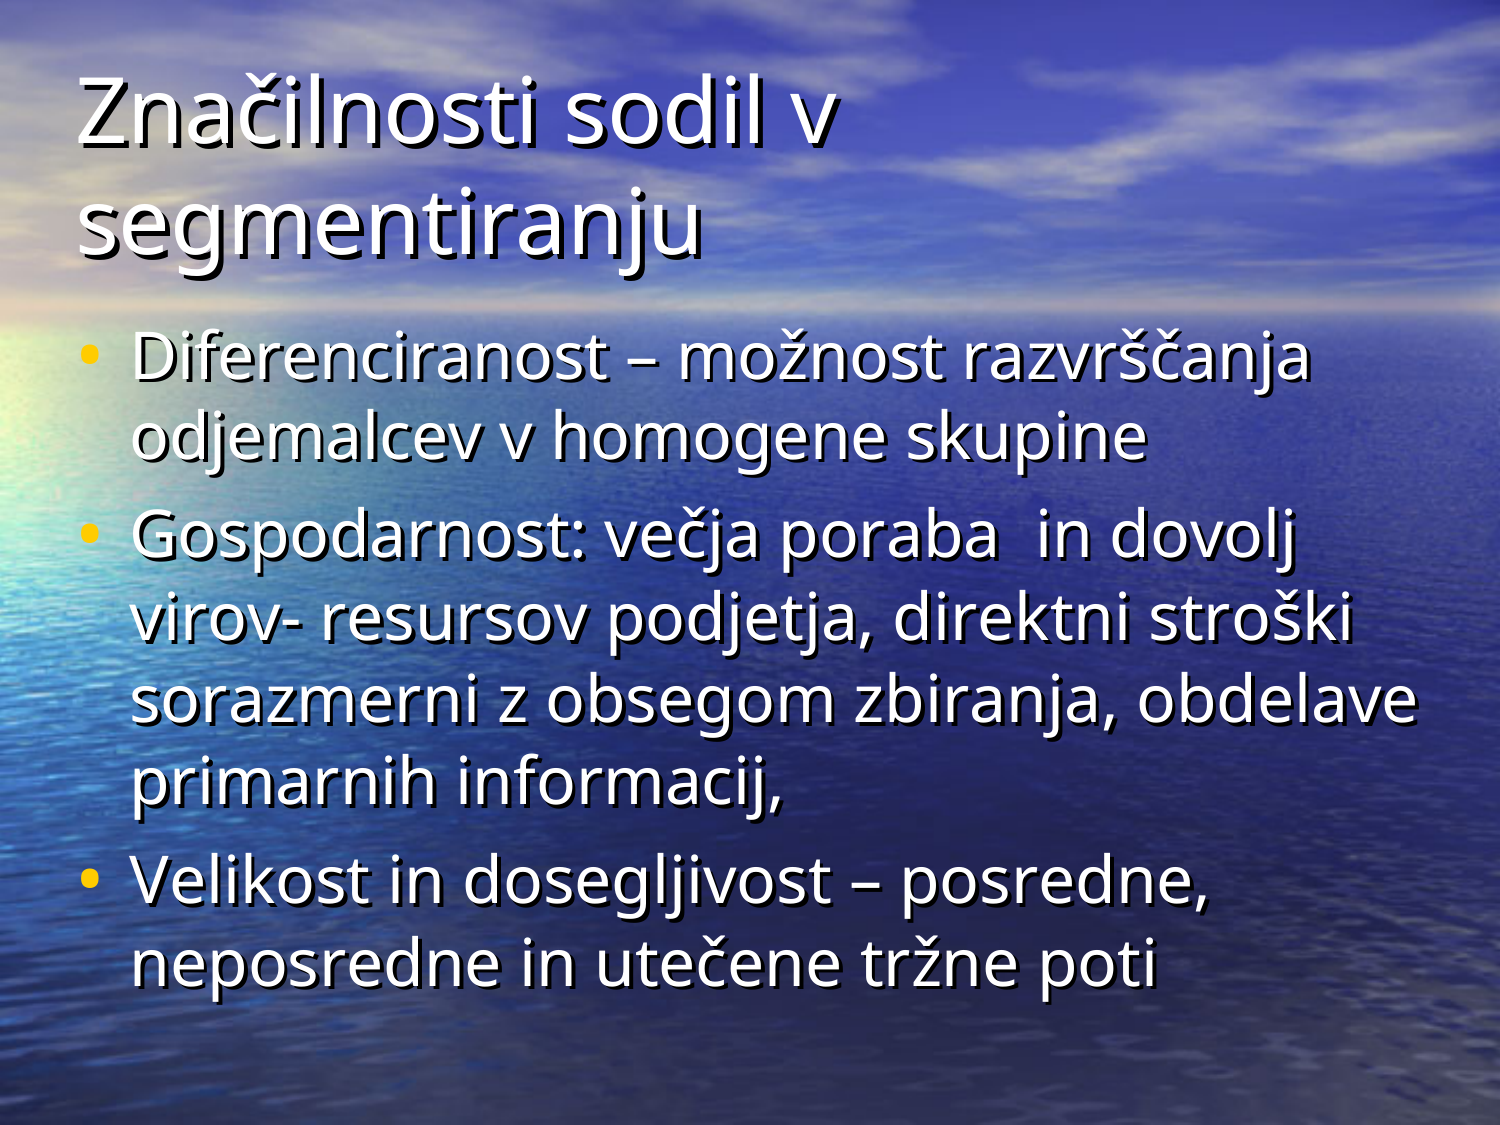

# Značilnosti sodil v segmentiranju
Diferenciranost – možnost razvrščanja odjemalcev v homogene skupine
Gospodarnost: večja poraba in dovolj virov- resursov podjetja, direktni stroški sorazmerni z obsegom zbiranja, obdelave primarnih informacij,
Velikost in dosegljivost – posredne, neposredne in utečene tržne poti